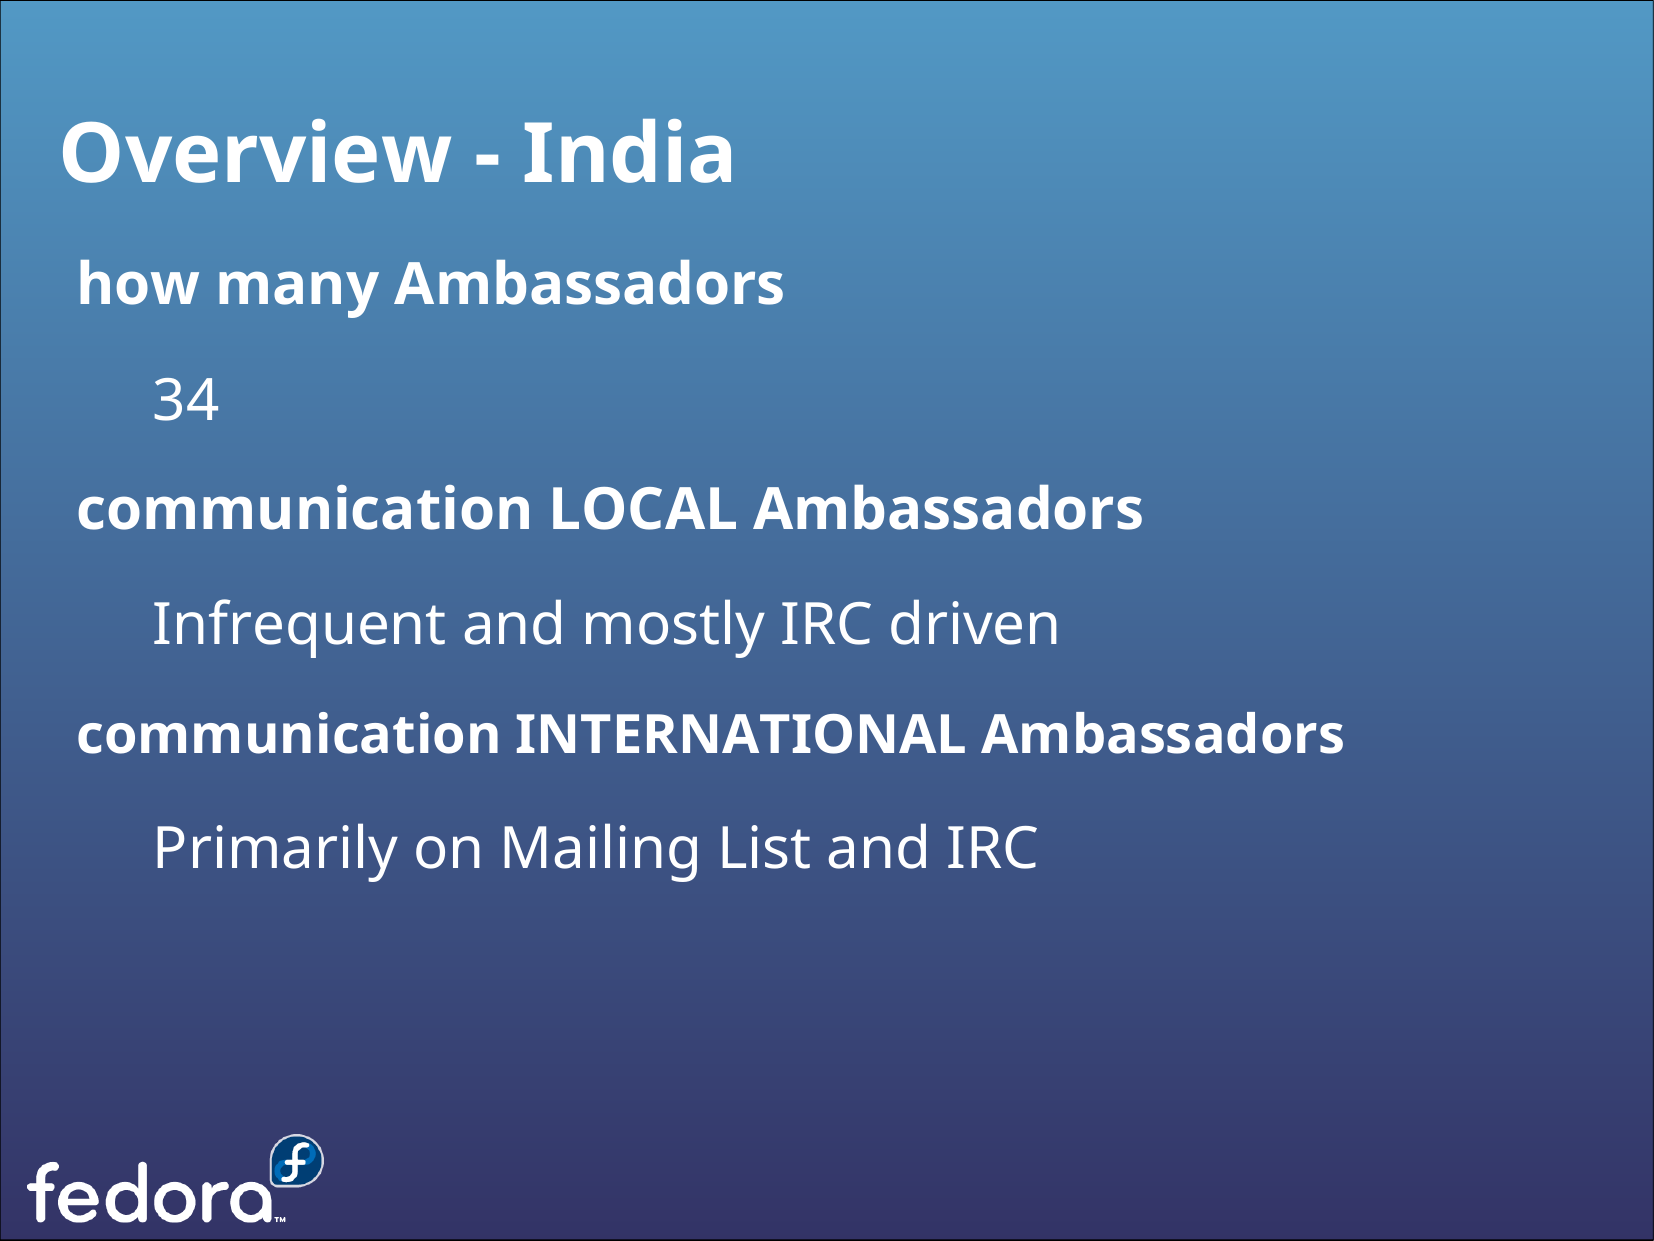

# Overview - India
how many Ambassadors
34
communication LOCAL Ambassadors
Infrequent and mostly IRC driven
communication INTERNATIONAL Ambassadors
Primarily on Mailing List and IRC